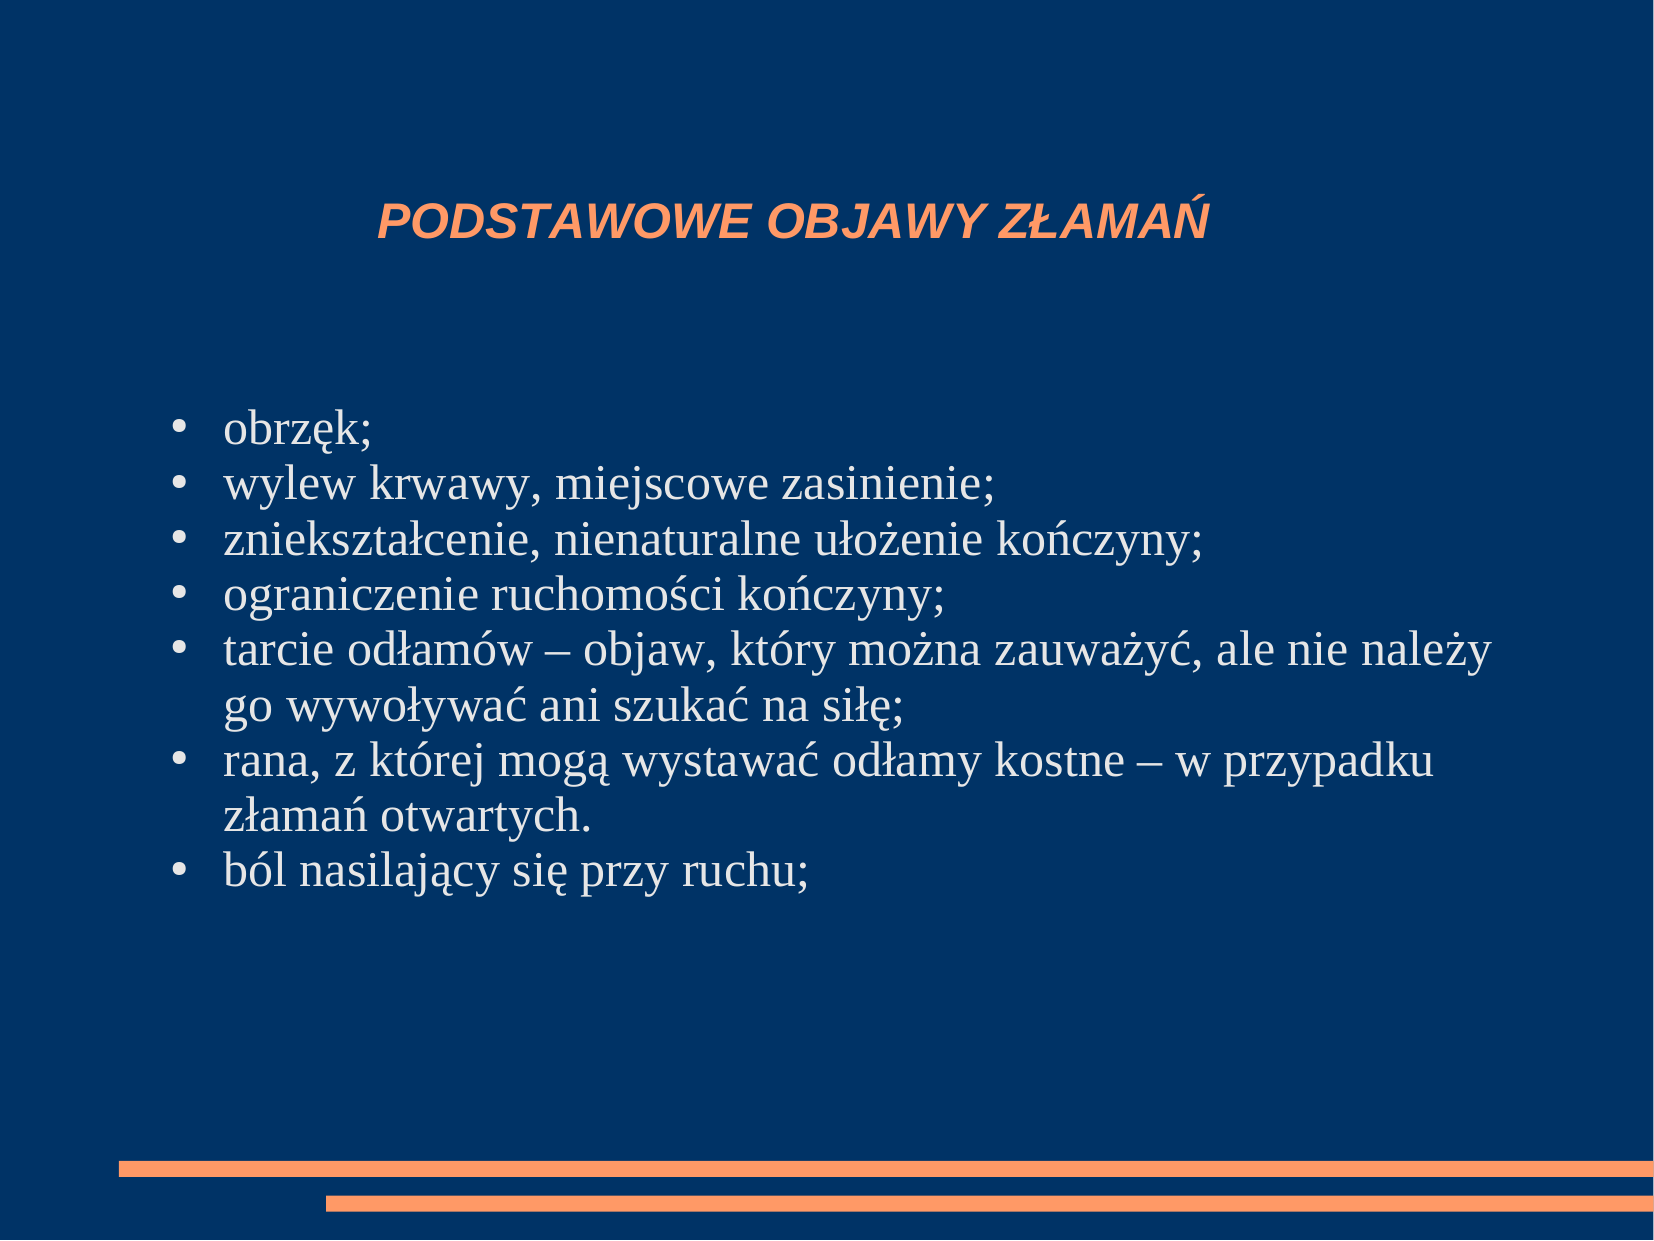

# PODSTAWOWE OBJAWY ZŁAMAŃ
obrzęk;
wylew krwawy, miejscowe zasinienie;
zniekształcenie, nienaturalne ułożenie kończyny;
ograniczenie ruchomości kończyny;
tarcie odłamów – objaw, który można zauważyć, ale nie należy go wywoływać ani szukać na siłę;
rana, z której mogą wystawać odłamy kostne – w przypadku złamań otwartych.
ból nasilający się przy ruchu;